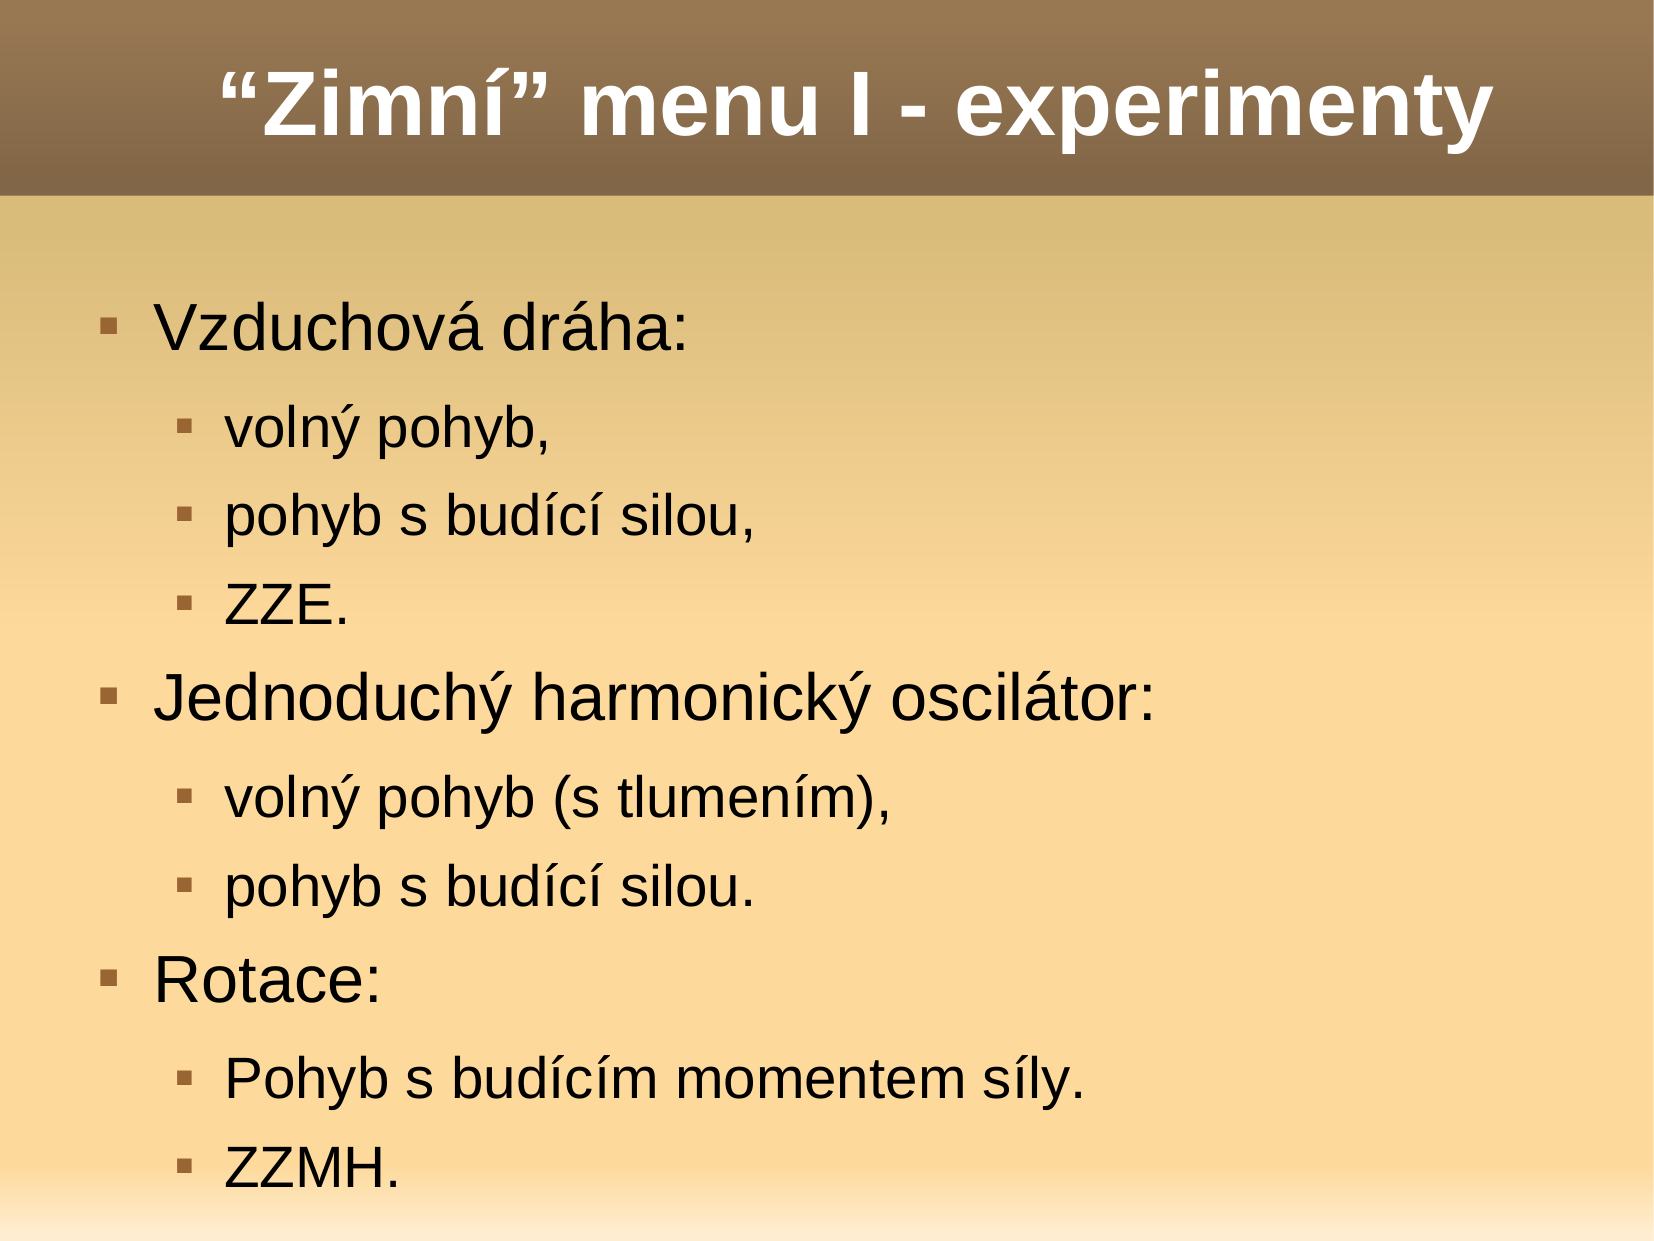

# “Zimní” menu I - experimenty
Vzduchová dráha:
volný pohyb,
pohyb s budící silou,
ZZE.
Jednoduchý harmonický oscilátor:
volný pohyb (s tlumením),
pohyb s budící silou.
Rotace:
Pohyb s budícím momentem síly.
ZZMH.